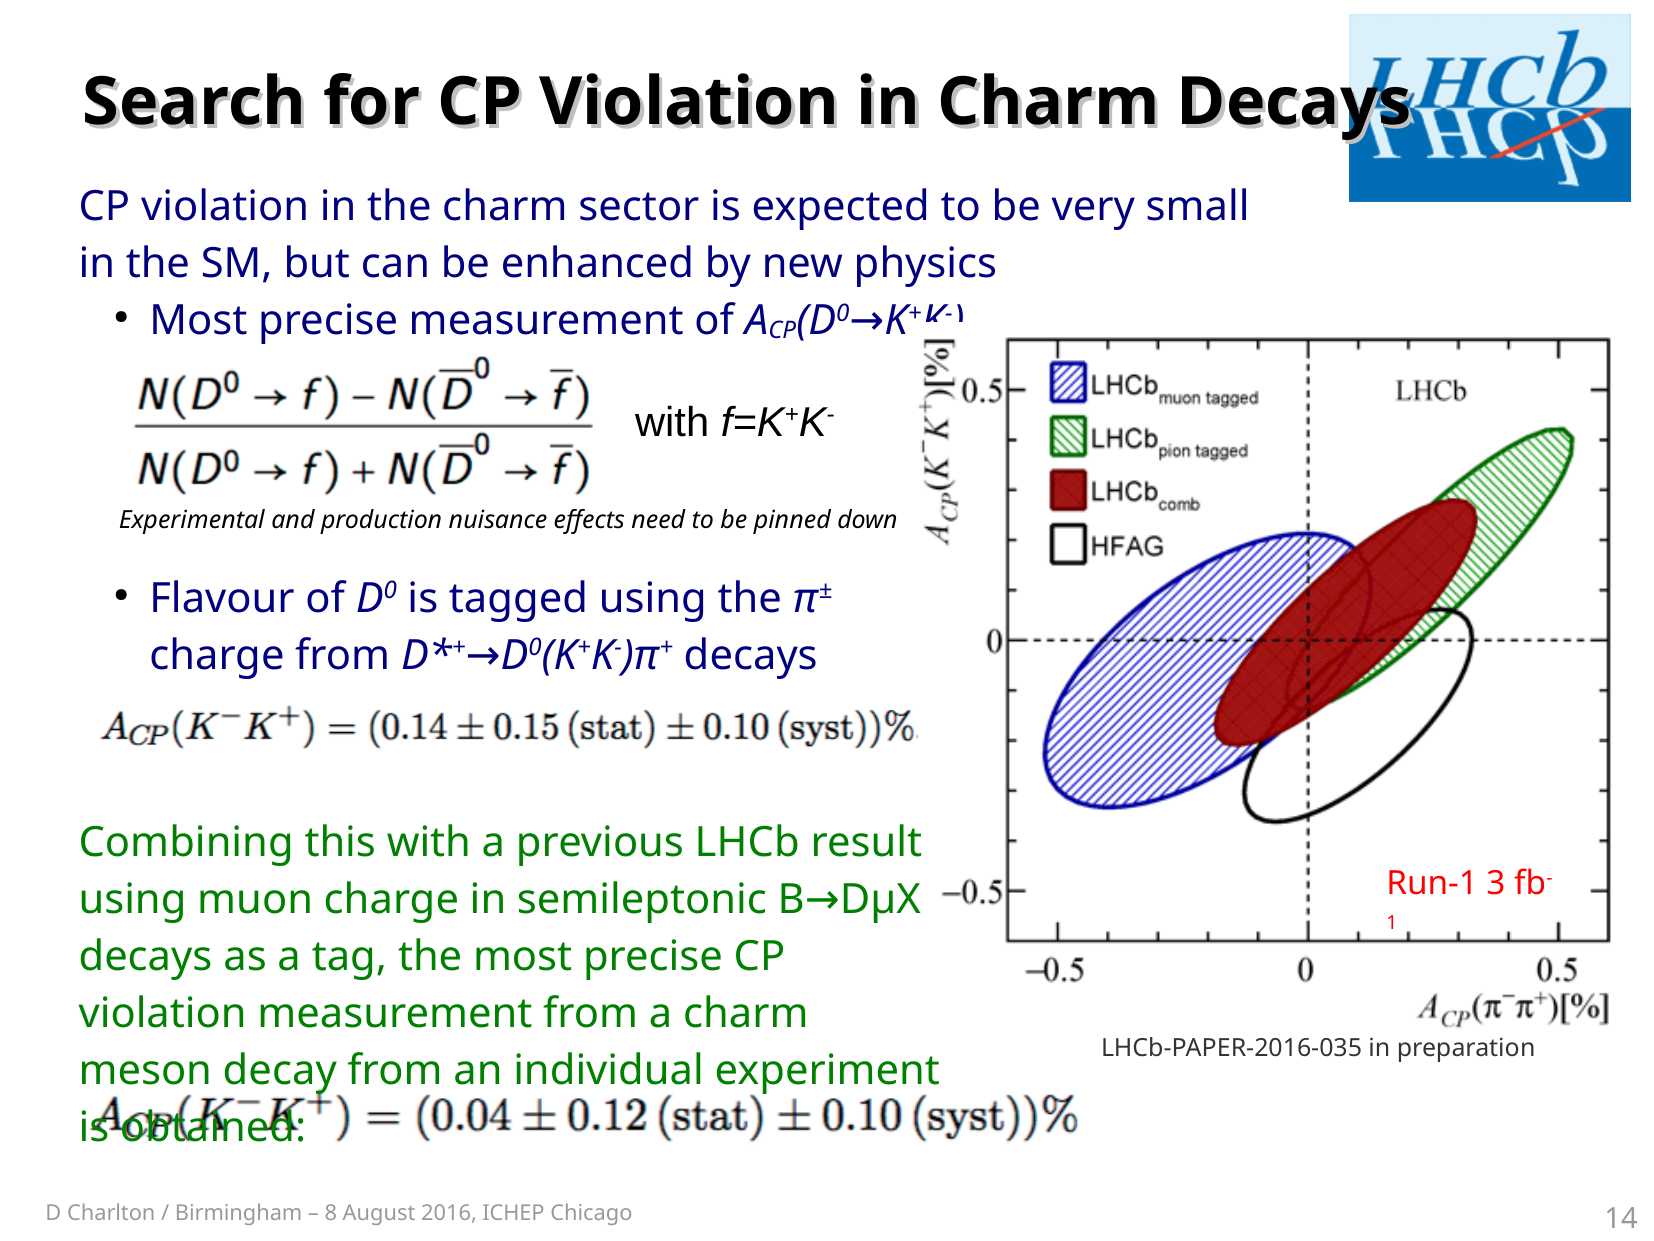

# Search for CP Violation in Charm Decays
CP violation in the charm sector is expected to be very small in the SM, but can be enhanced by new physics
Most precise measurement of ACP(D0→K+K-)
with f=K+K-
Experimental and production nuisance effects need to be pinned down
Flavour of D0 is tagged using the π± charge from D*+→D0(K+K-)π+ decays
Combining this with a previous LHCb result using muon charge in semileptonic B→DμX decays as a tag, the most precise CP violation measurement from a charm meson decay from an individual experiment is obtained:
Run-1 3 fb-1
LHCb-PAPER-2016-035 in preparation